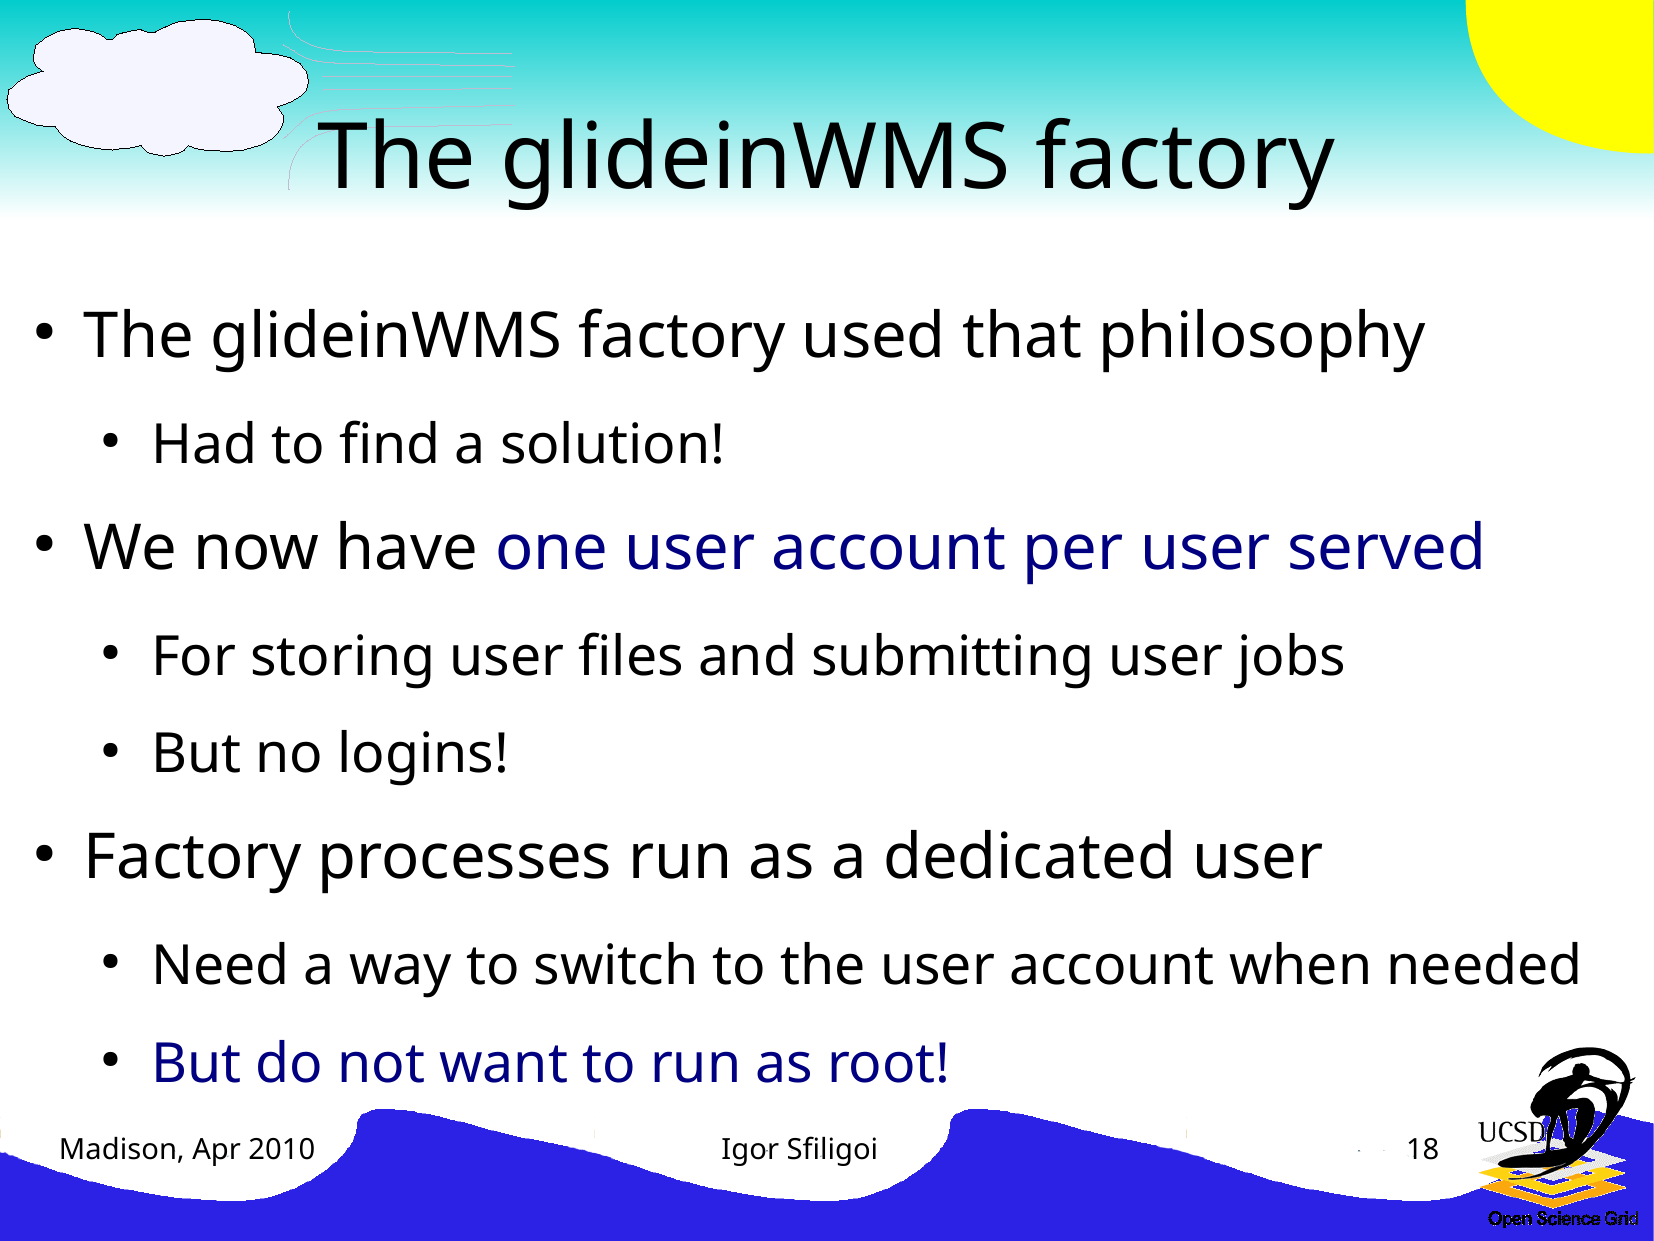

# The glideinWMS factory
The glideinWMS factory used that philosophy
Had to find a solution!
We now have one user account per user served
For storing user files and submitting user jobs
But no logins!
Factory processes run as a dedicated user
Need a way to switch to the user account when needed
But do not want to run as root!
18